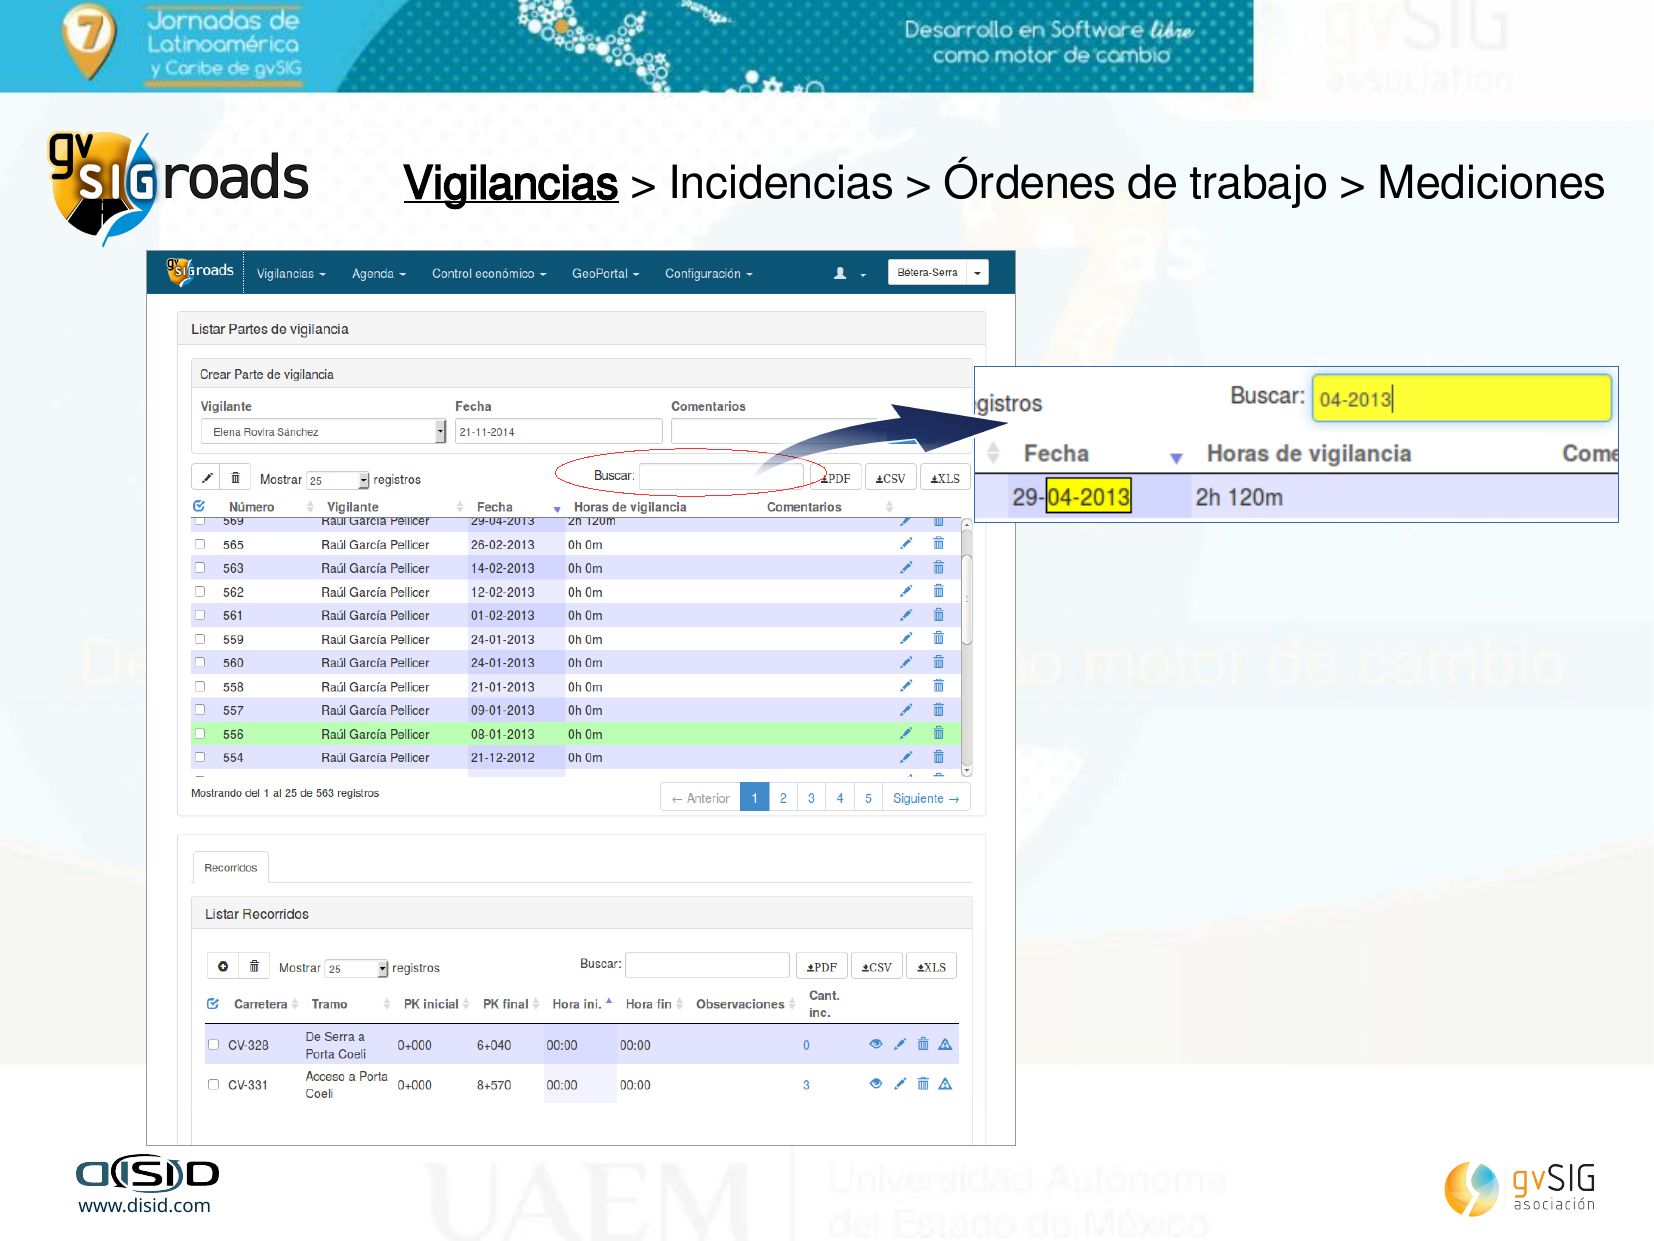

Vigilancias > Incidencias > Órdenes de trabajo > Mediciones
#